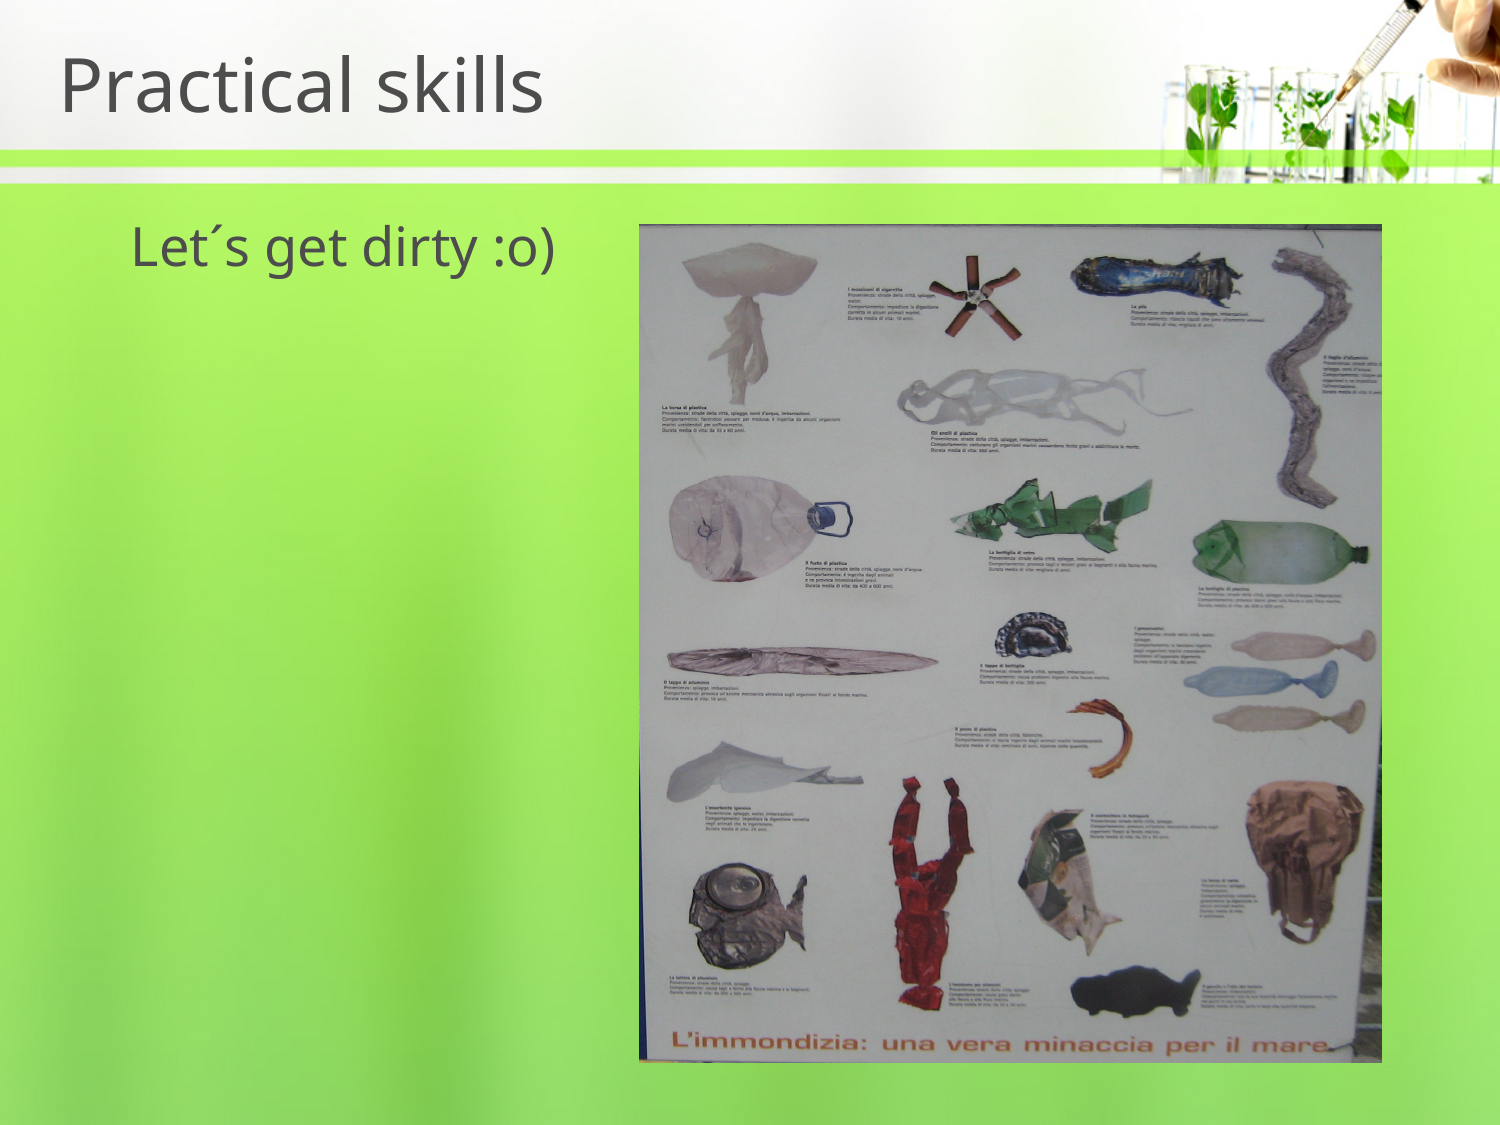

# Practical skills
Let´s get dirty :o)